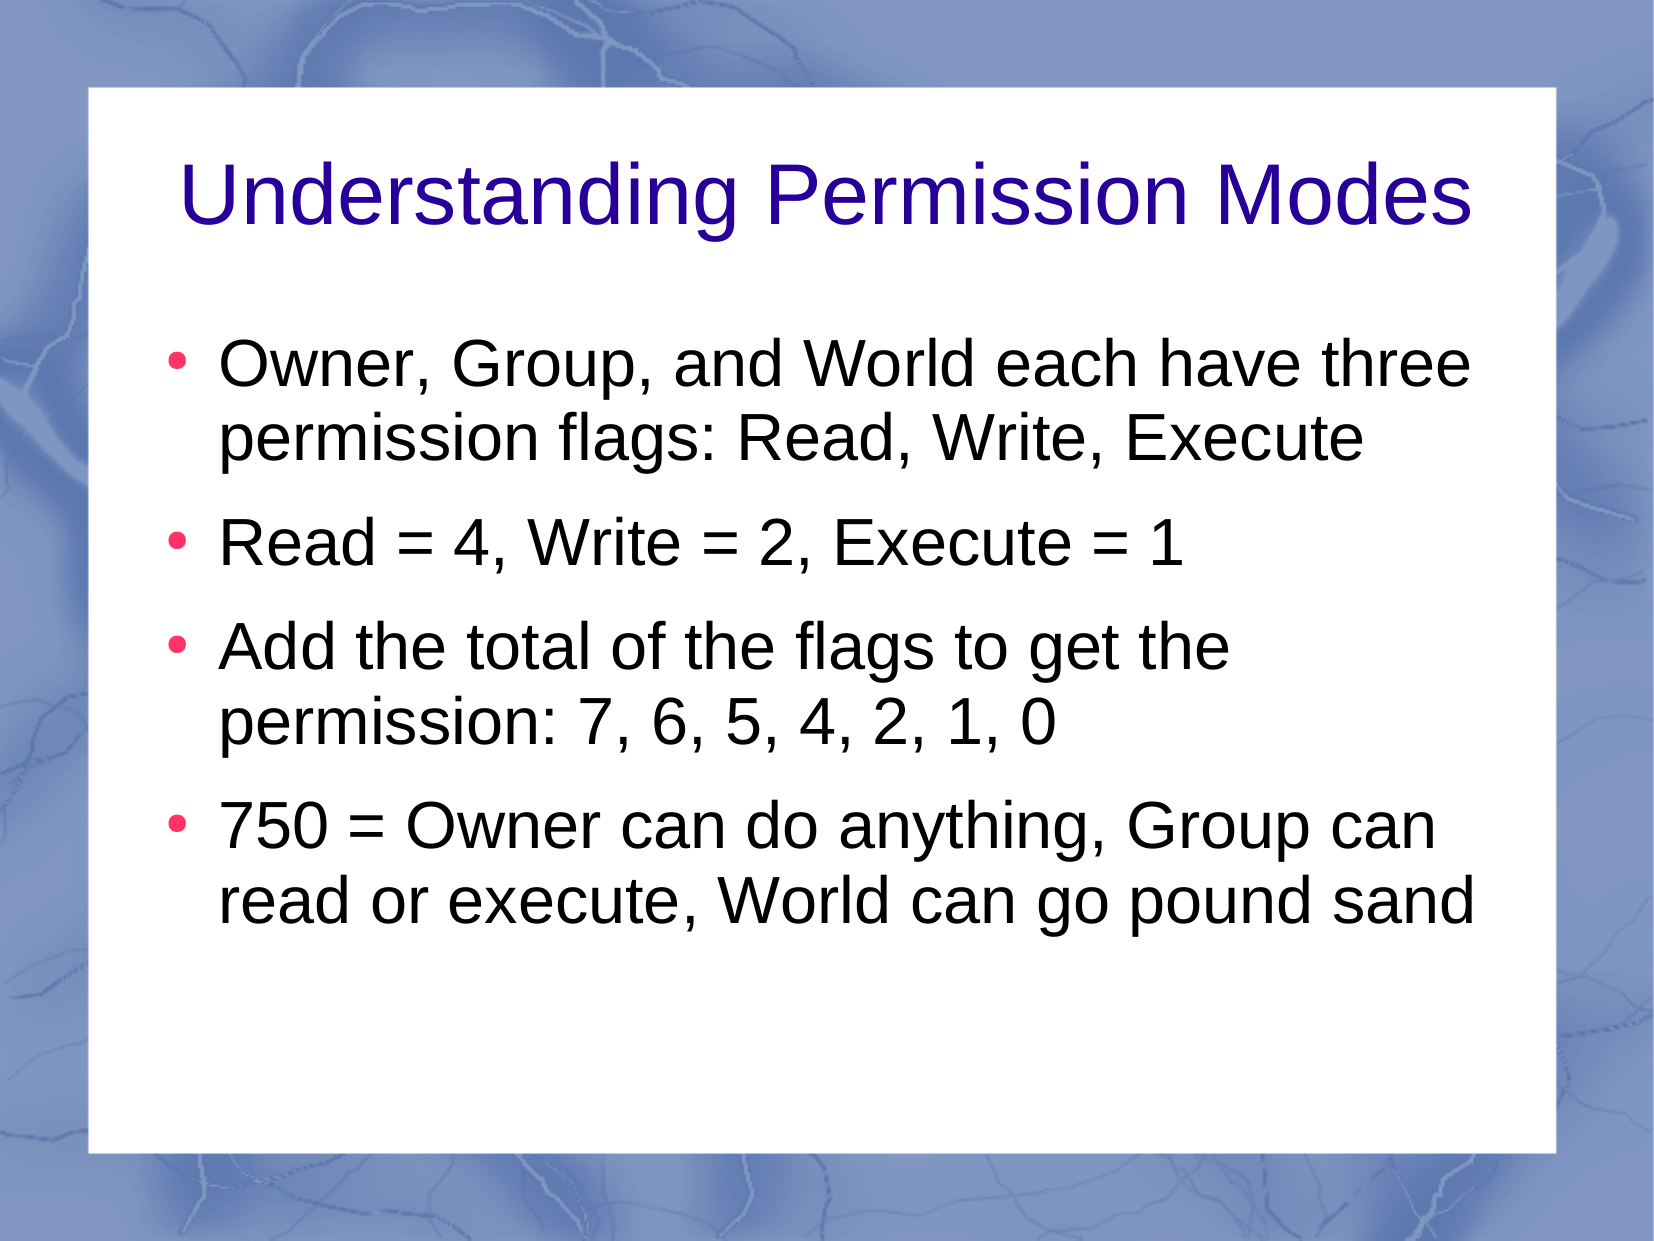

# Understanding Permission Modes
Owner, Group, and World each have three permission flags: Read, Write, Execute
Read = 4, Write = 2, Execute = 1
Add the total of the flags to get the permission: 7, 6, 5, 4, 2, 1, 0
750 = Owner can do anything, Group can read or execute, World can go pound sand